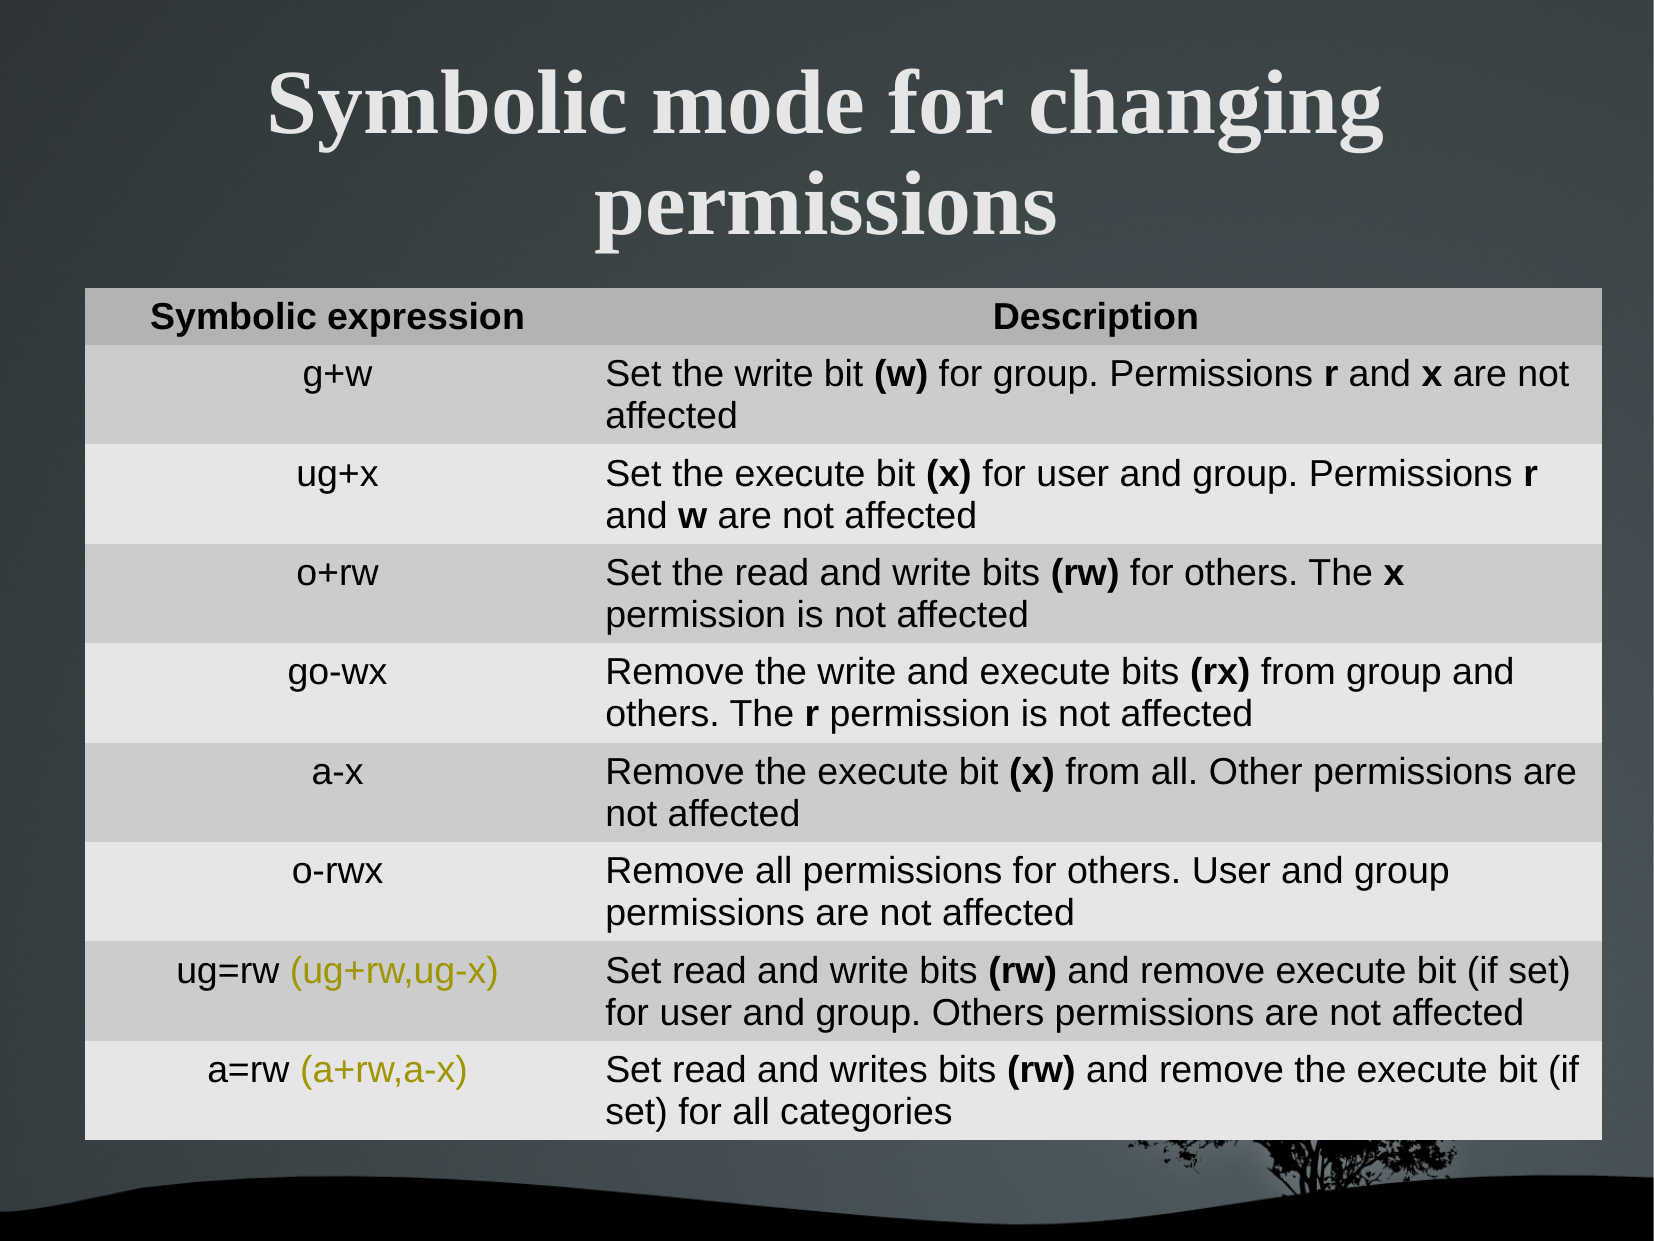

# Symbolic mode for changing permissions
| Symbolic expression | Description |
| --- | --- |
| g+w | Set the write bit (w) for group. Permissions r and x are not affected |
| ug+x | Set the execute bit (x) for user and group. Permissions r and w are not affected |
| o+rw | Set the read and write bits (rw) for others. The x permission is not affected |
| go-wx | Remove the write and execute bits (rx) from group and others. The r permission is not affected |
| a-x | Remove the execute bit (x) from all. Other permissions are not affected |
| o-rwx | Remove all permissions for others. User and group permissions are not affected |
| ug=rw (ug+rw,ug-x) | Set read and write bits (rw) and remove execute bit (if set) for user and group. Others permissions are not affected |
| a=rw (a+rw,a-x) | Set read and writes bits (rw) and remove the execute bit (if set) for all categories |